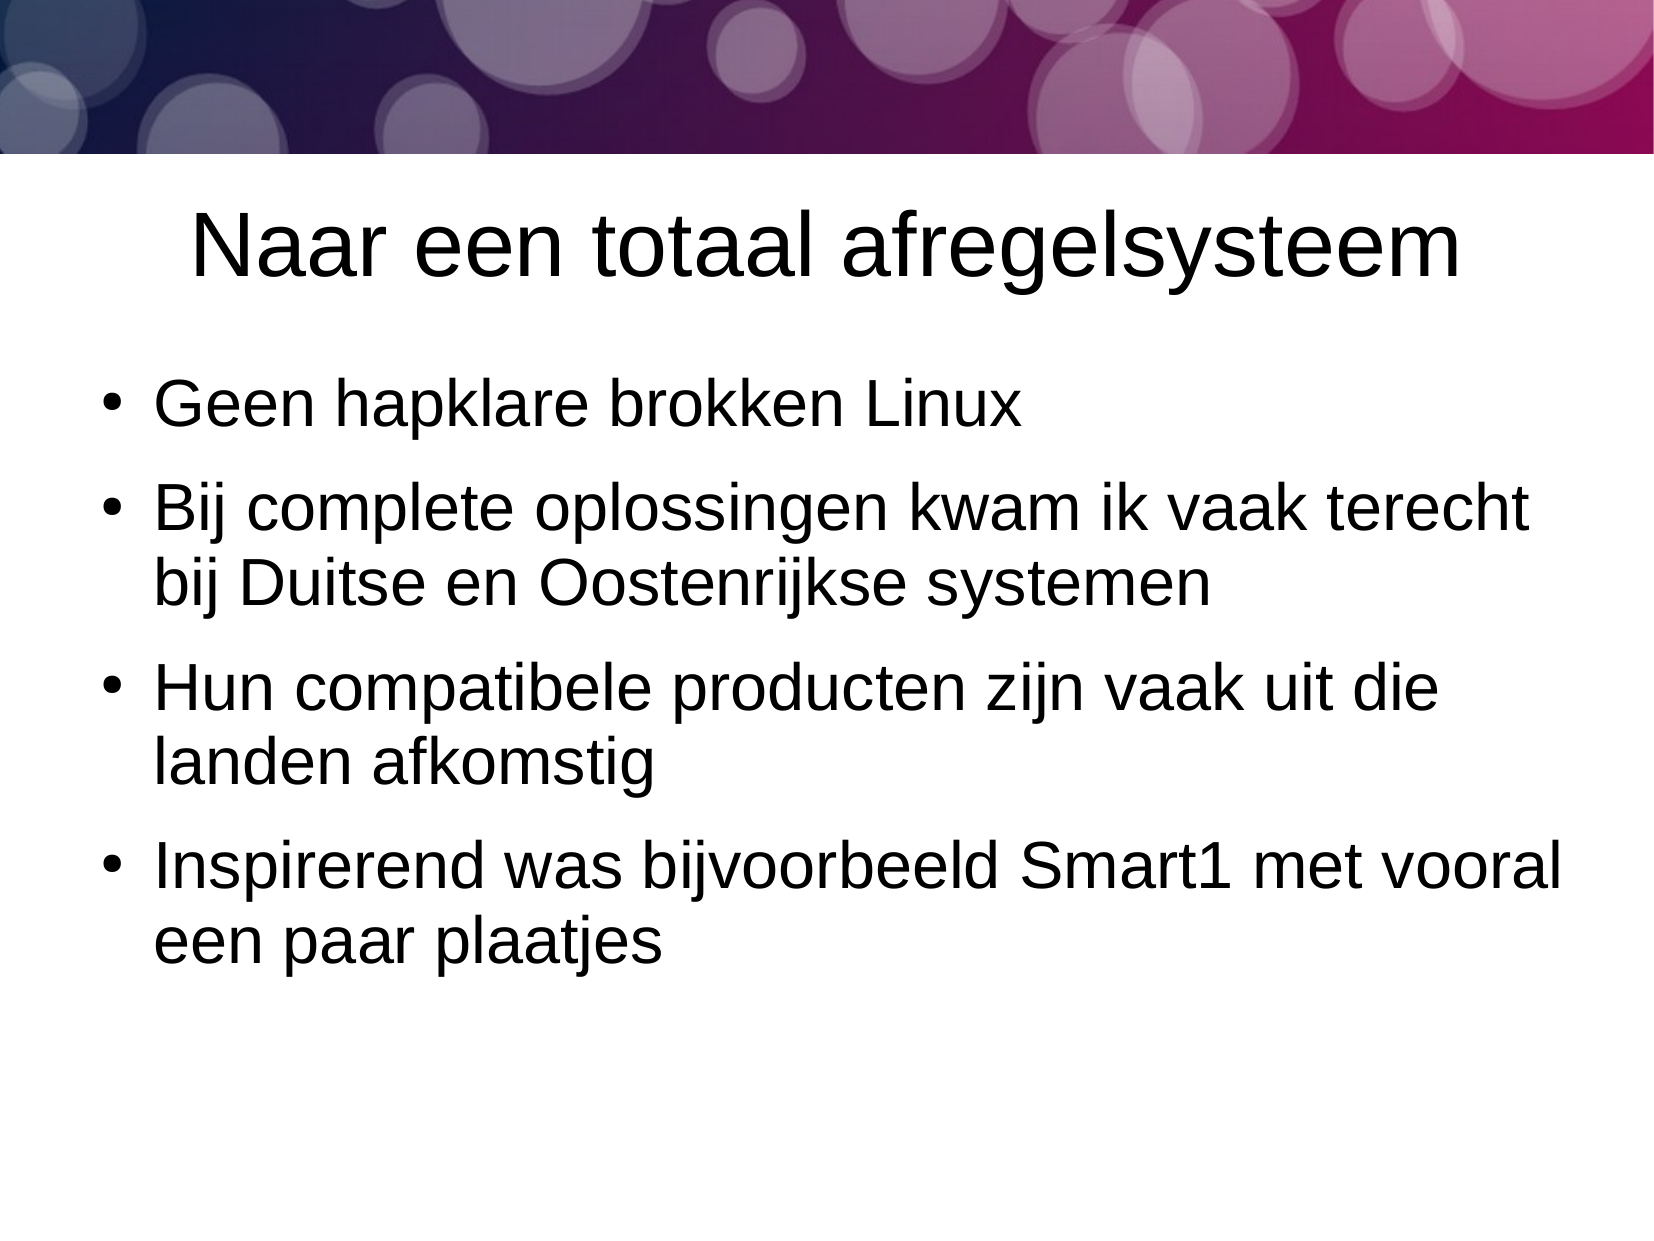

# Naar een totaal afregelsysteem
Geen hapklare brokken Linux
Bij complete oplossingen kwam ik vaak terecht bij Duitse en Oostenrijkse systemen
Hun compatibele producten zijn vaak uit die landen afkomstig
Inspirerend was bijvoorbeeld Smart1 met vooral een paar plaatjes